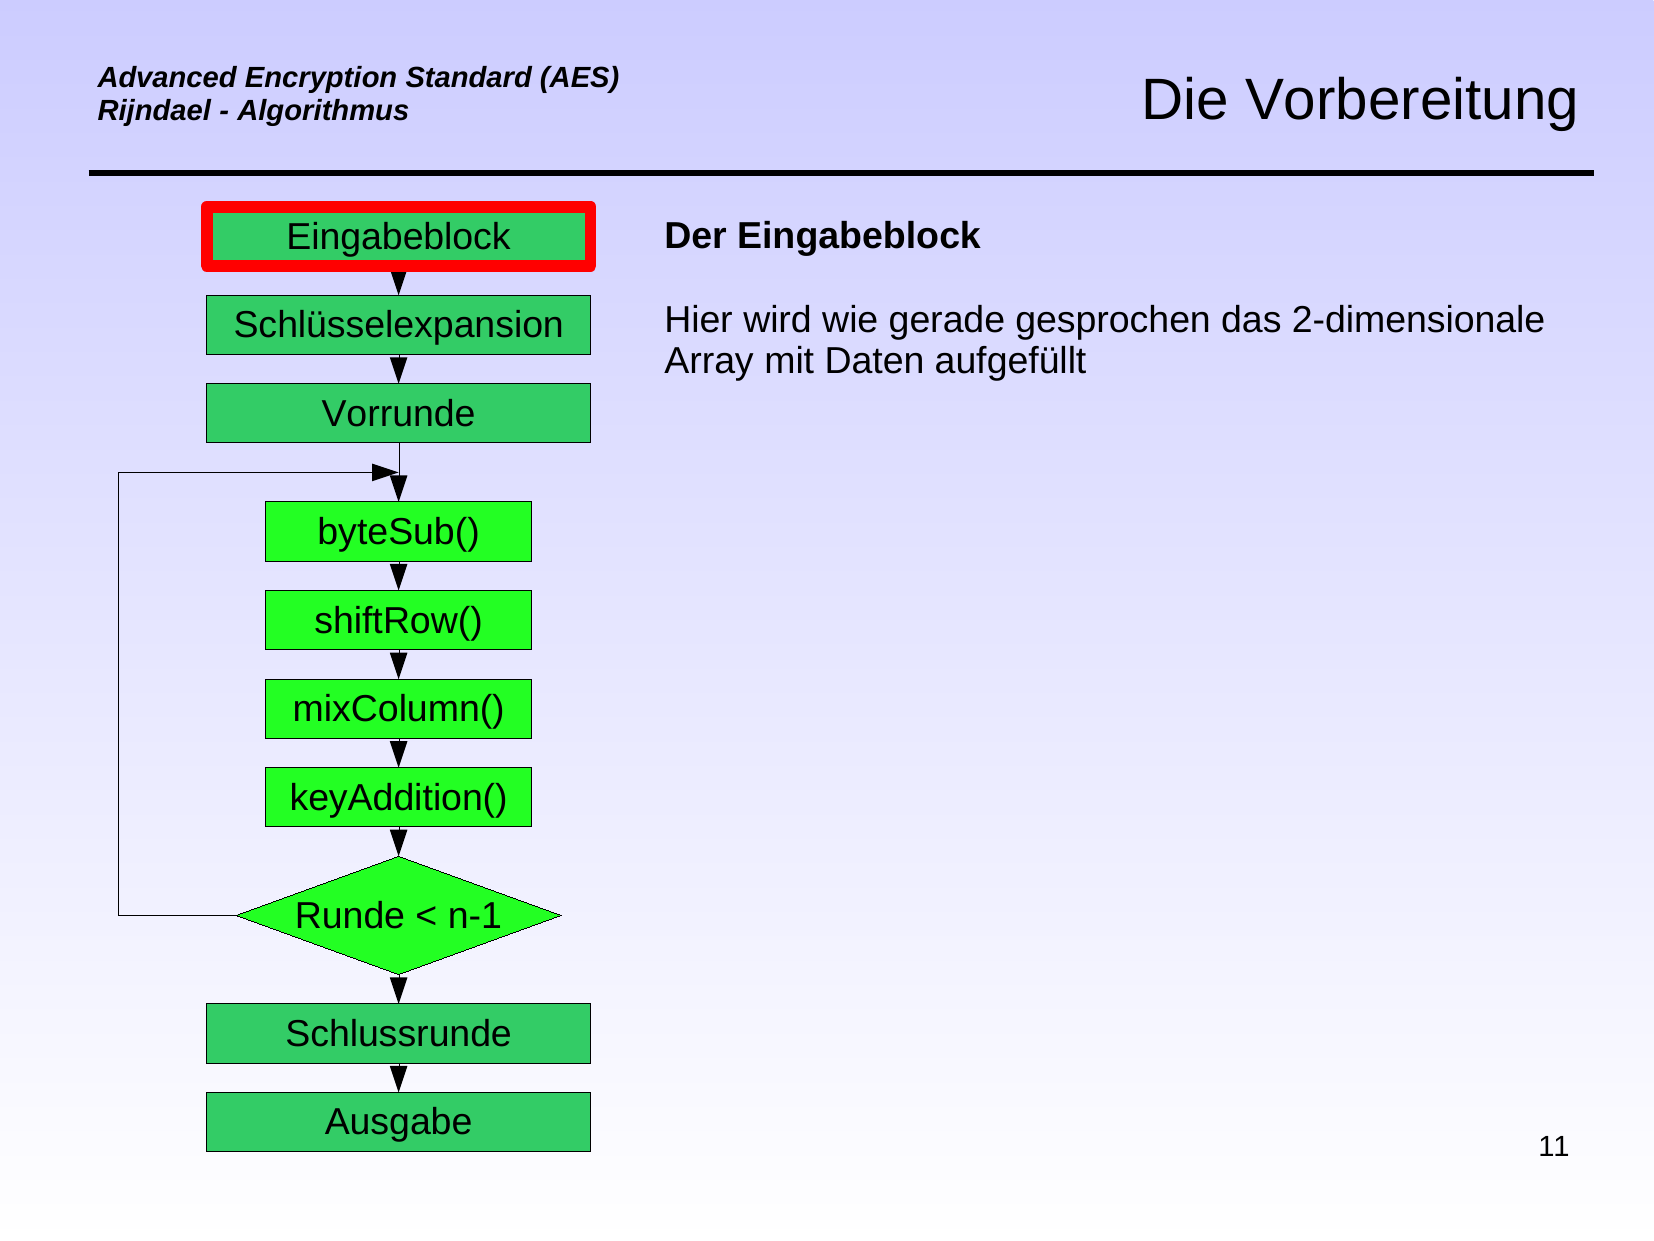

Advanced Encryption Standard (AES)
Rijndael - Algorithmus
Die Vorbereitung
Eingabeblock
Der Eingabeblock
Hier wird wie gerade gesprochen das 2-dimensionale Array mit Daten aufgefüllt
Schlüsselexpansion
Vorrunde
byteSub()
shiftRow()
mixColumn()
keyAddition()
Runde < n-1
Schlussrunde
Ausgabe
11